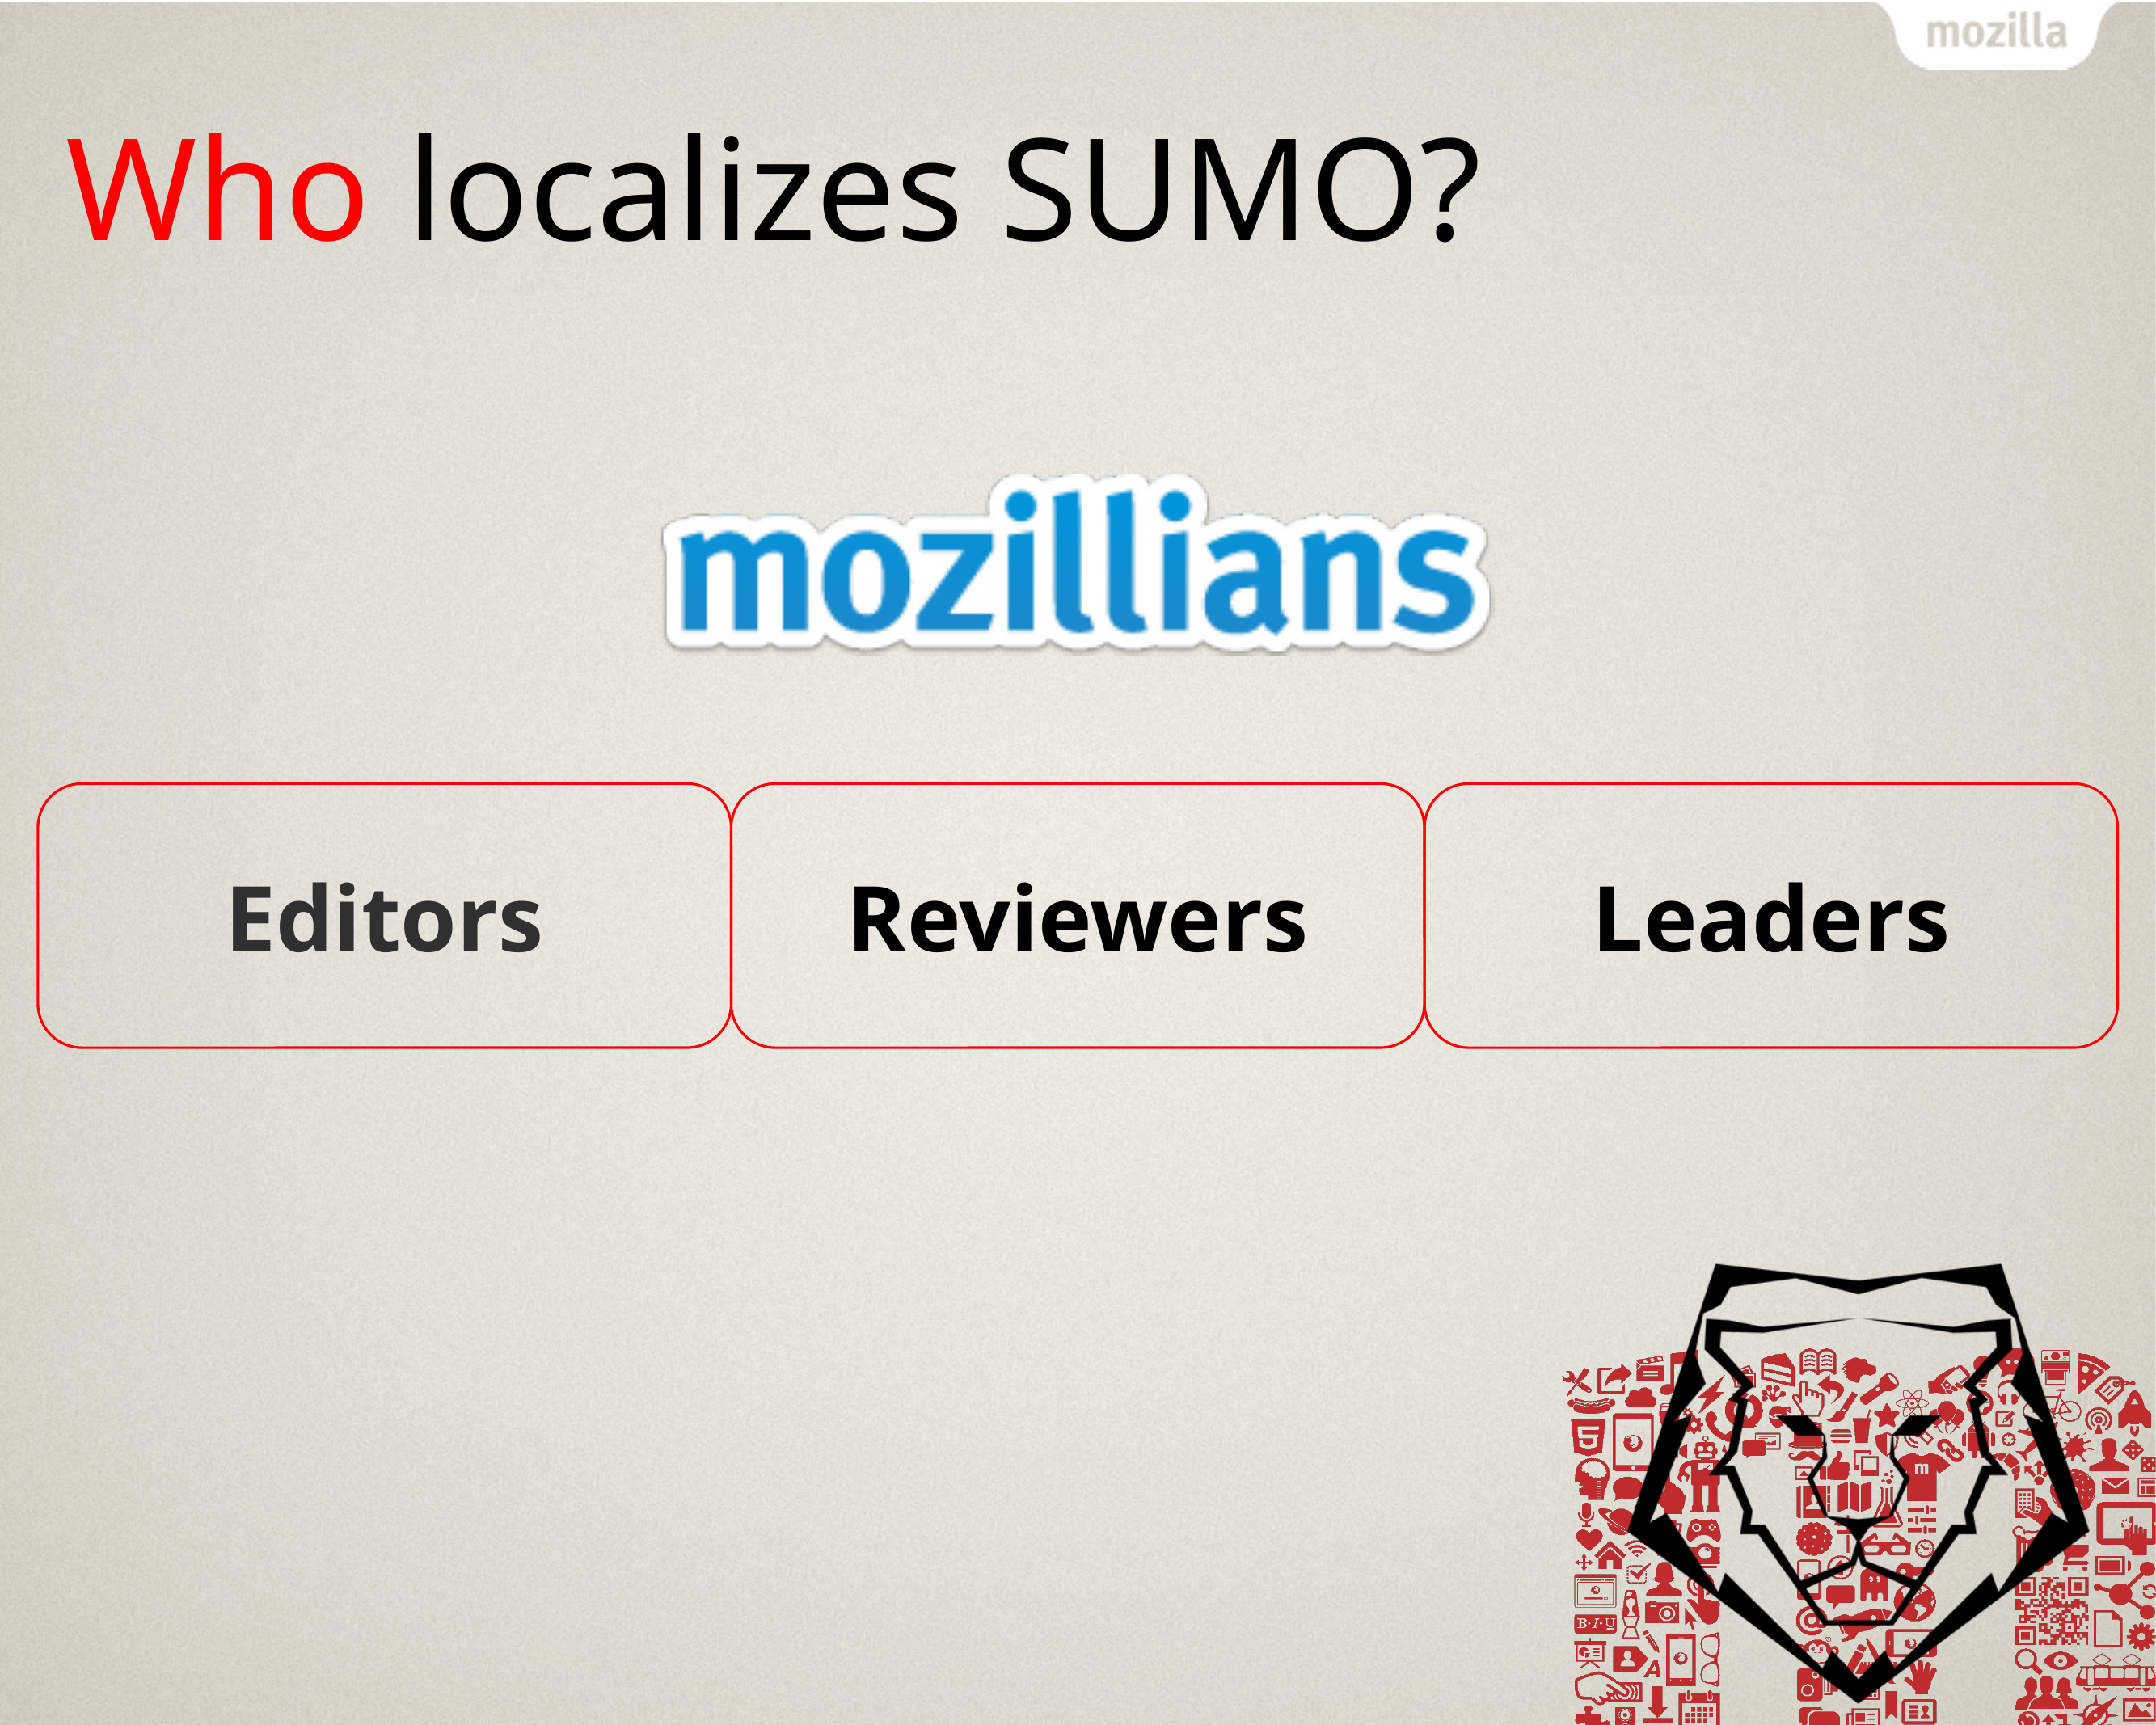

# Who localizes SUMO?
Editors
Reviewers
Leaders